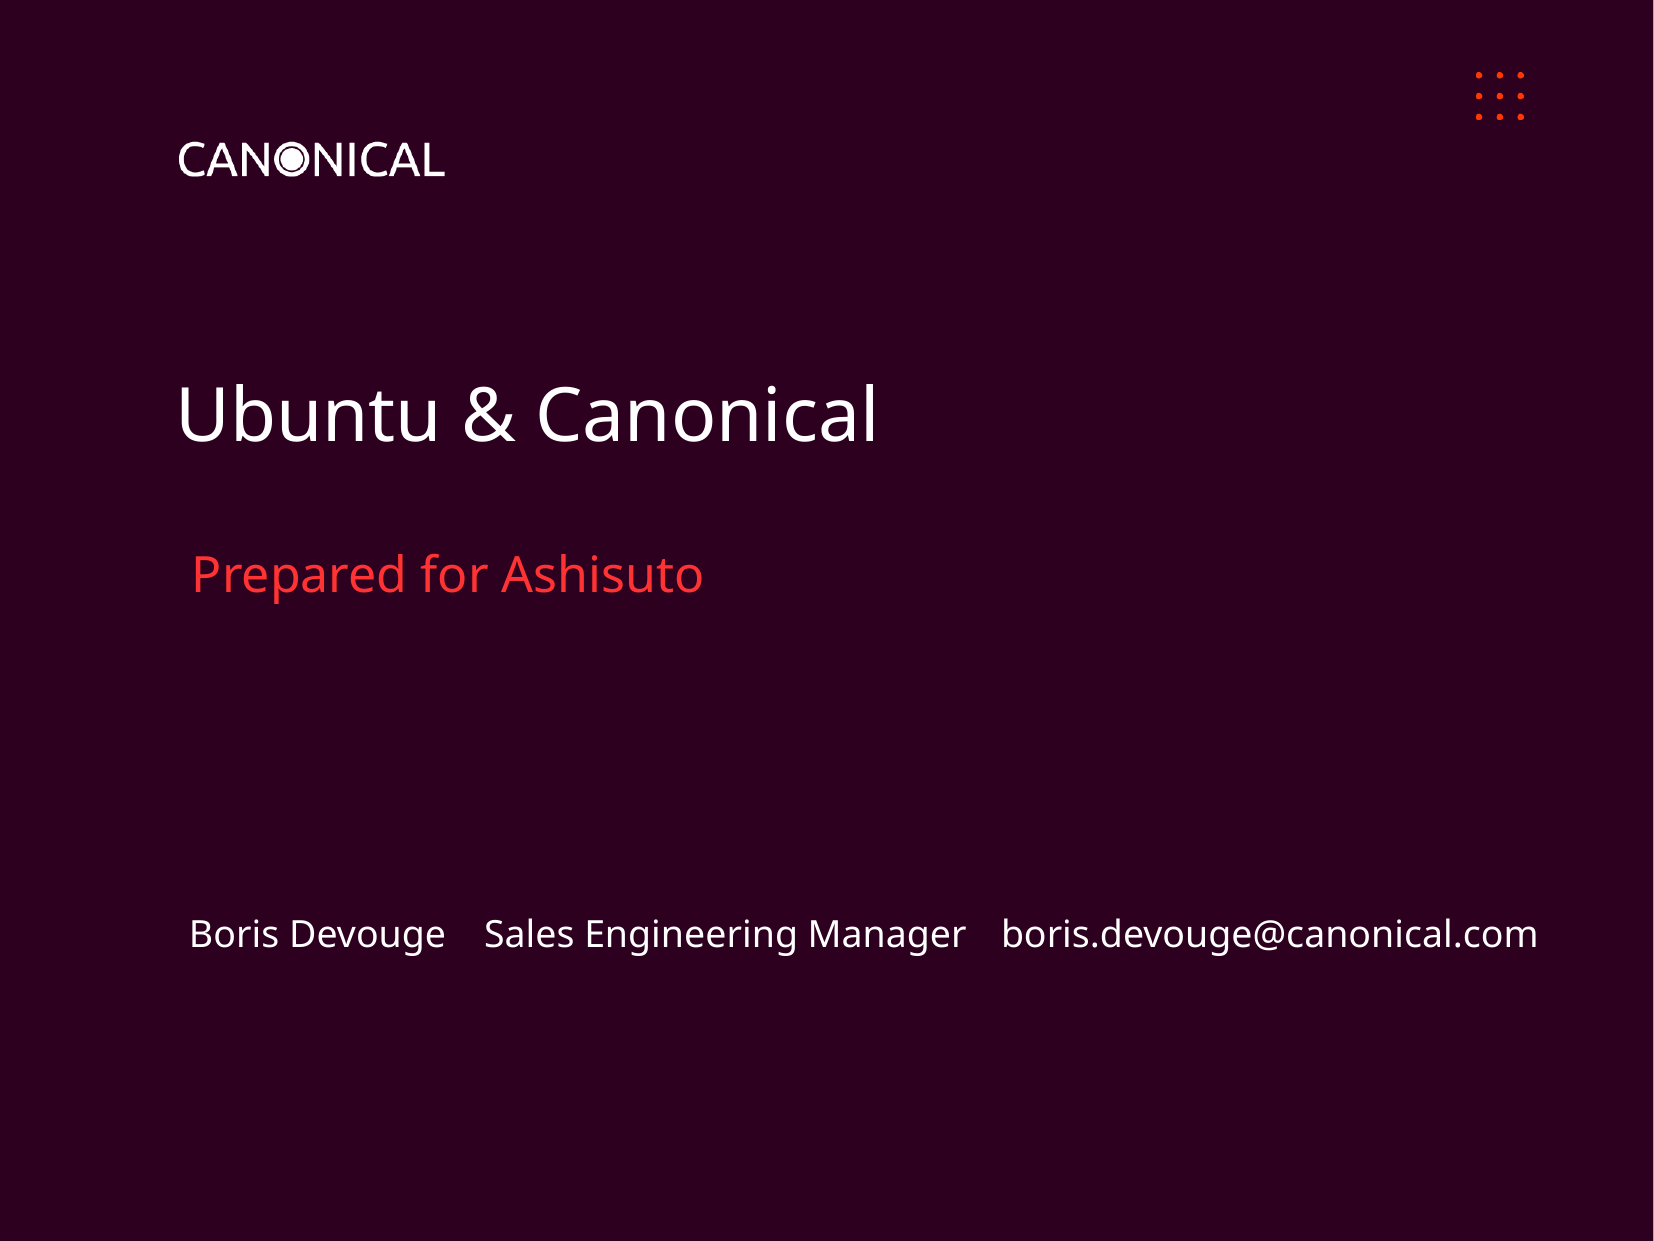

Ubuntu & Canonical
Prepared for Ashisuto
Boris Devouge	Sales Engineering Manager 	boris.devouge@canonical.com